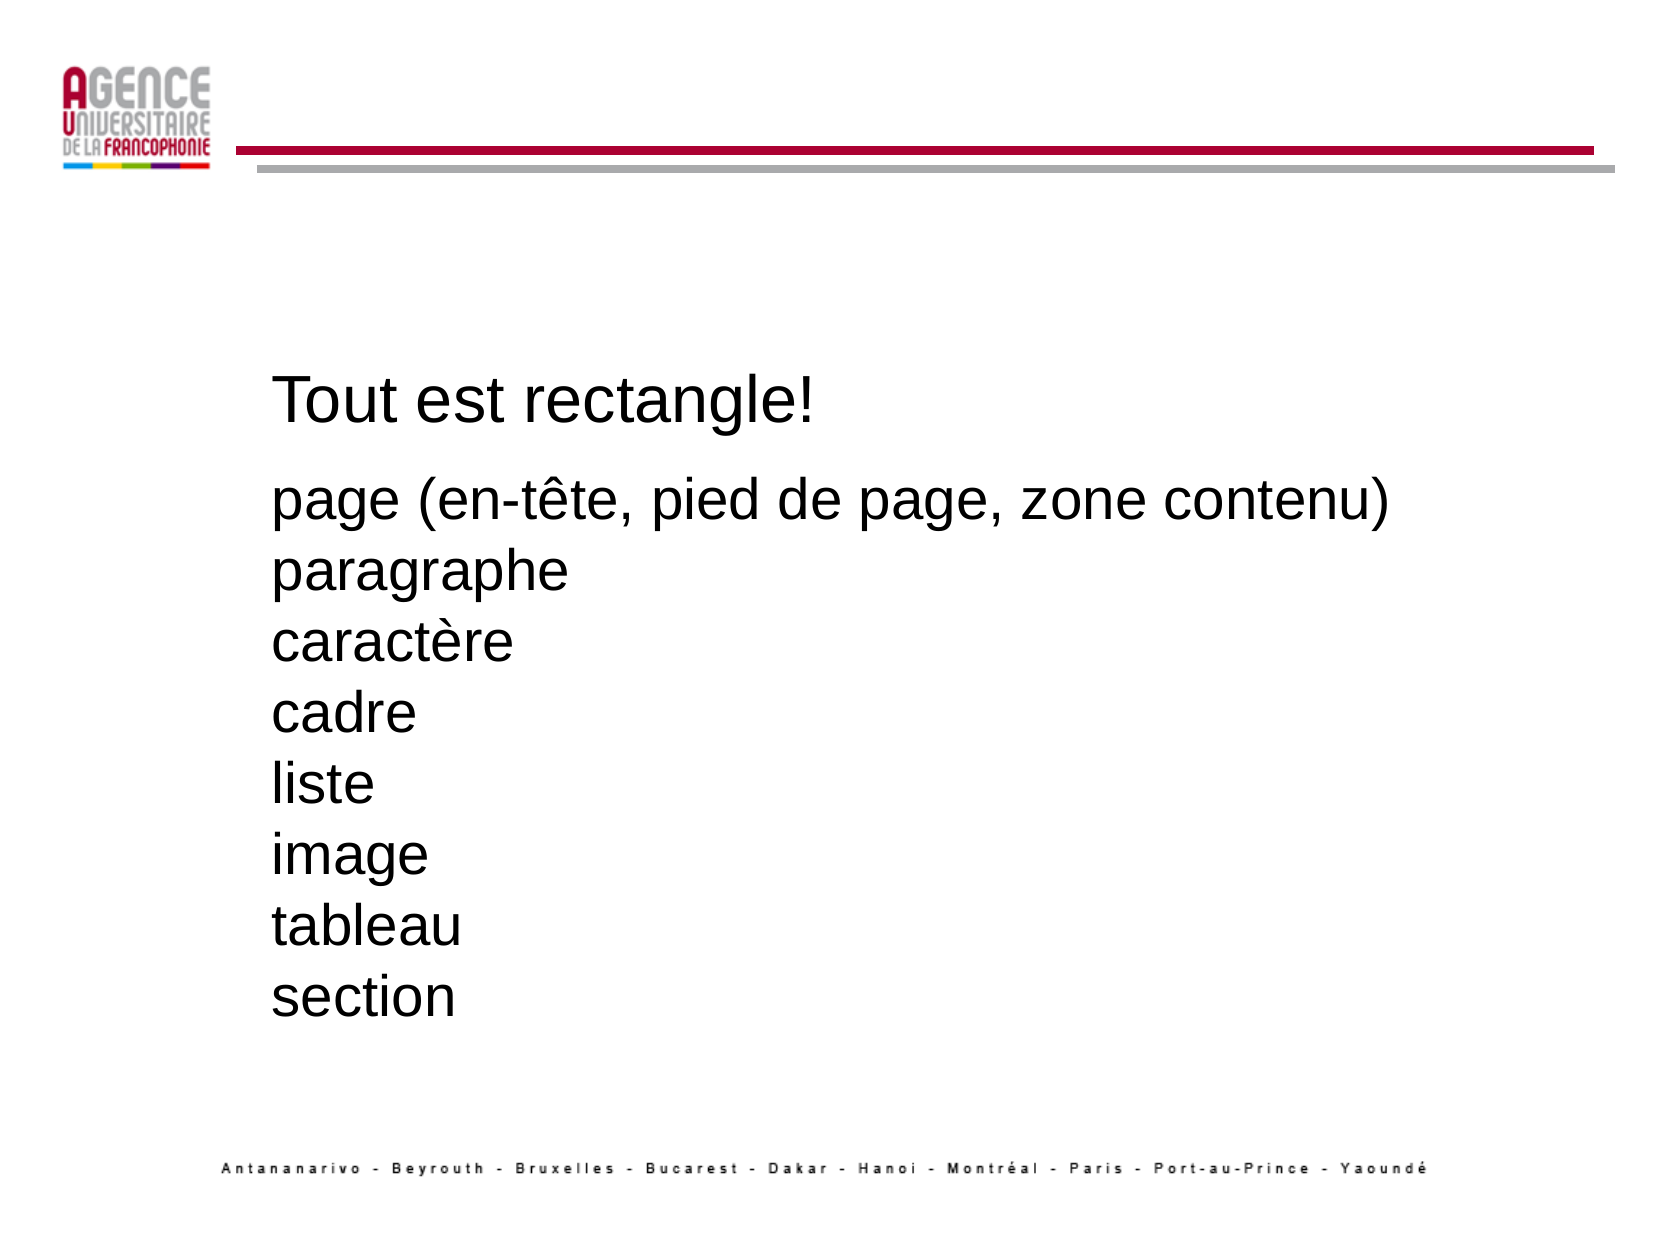

#
Tout est rectangle!
page (en-tête, pied de page, zone contenu)
paragraphe
caractère
cadre
liste
image
tableau
section